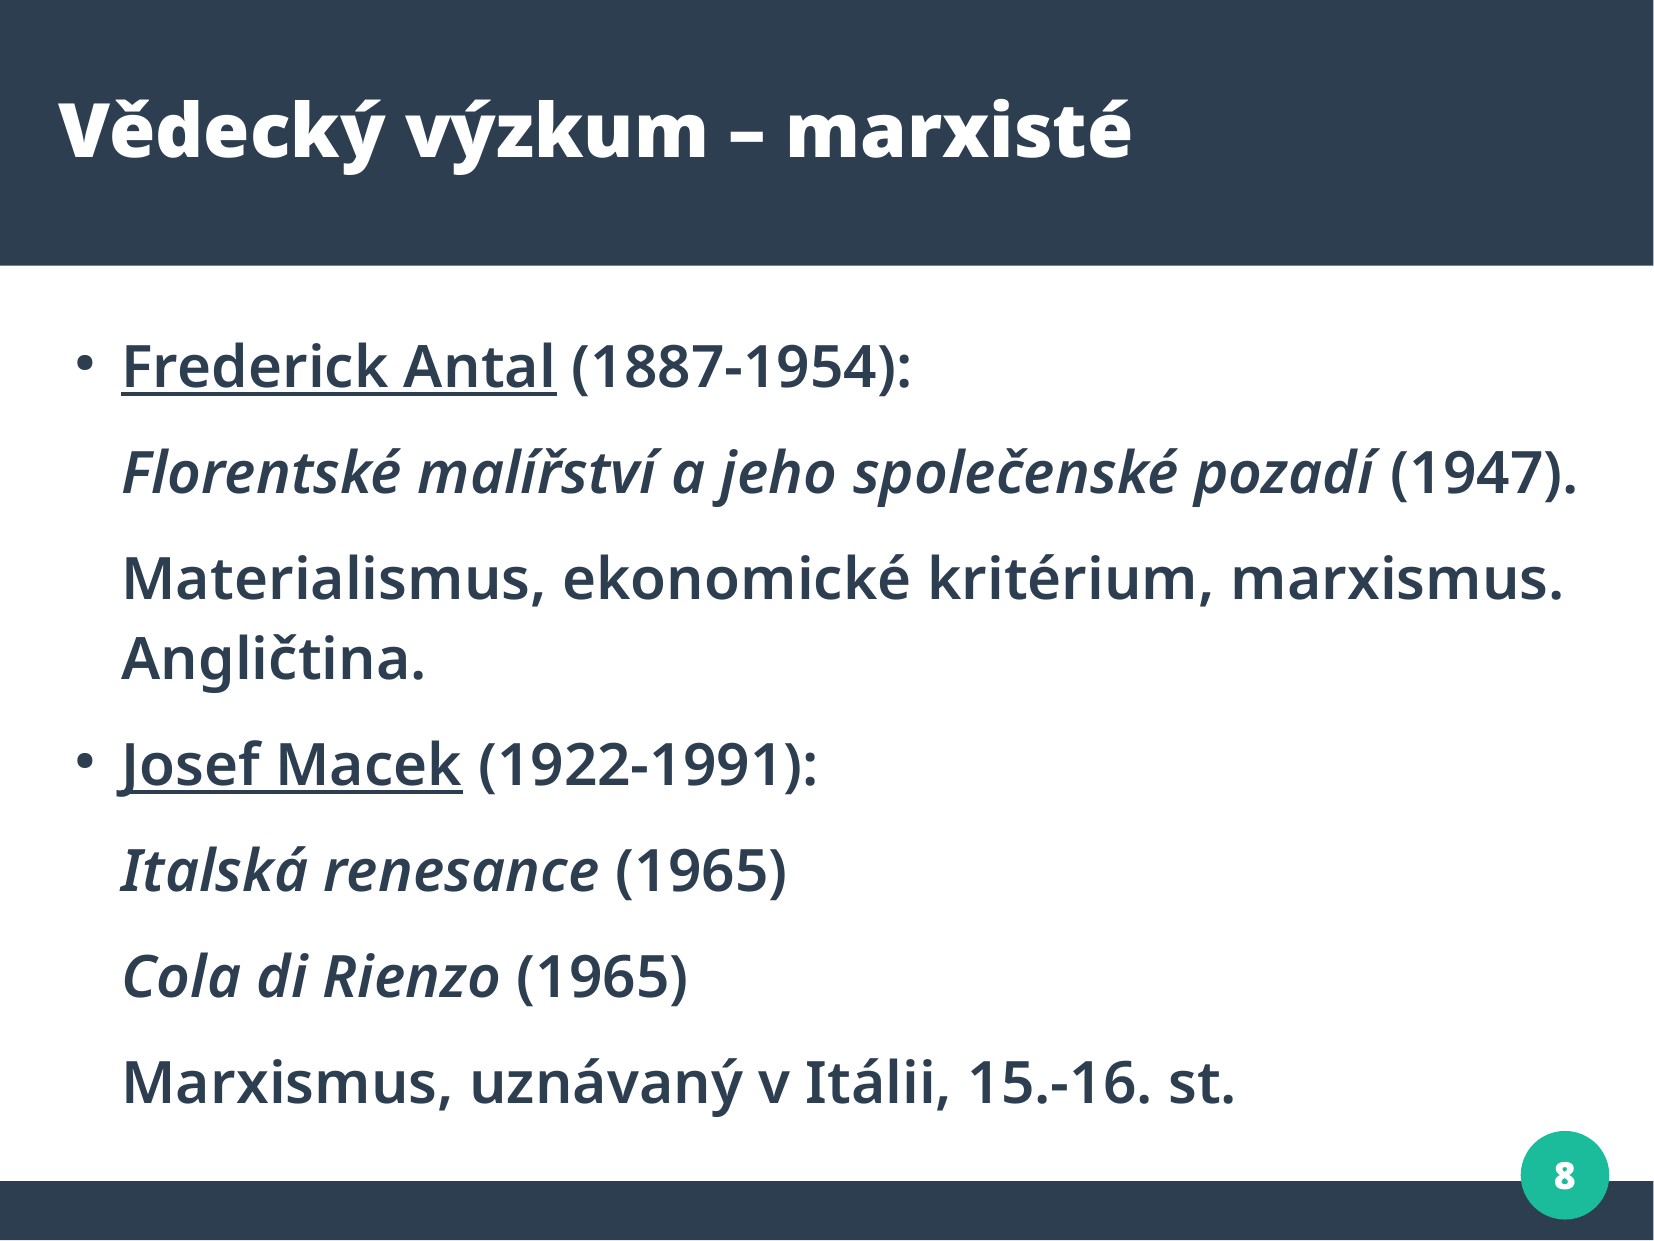

# Vědecký výzkum – marxisté
Frederick Antal (1887-1954):
Florentské malířství a jeho společenské pozadí (1947).
Materialismus, ekonomické kritérium, marxismus. Angličtina.
Josef Macek (1922-1991):
Italská renesance (1965)
Cola di Rienzo (1965)
Marxismus, uznávaný v Itálii, 15.-16. st.
8